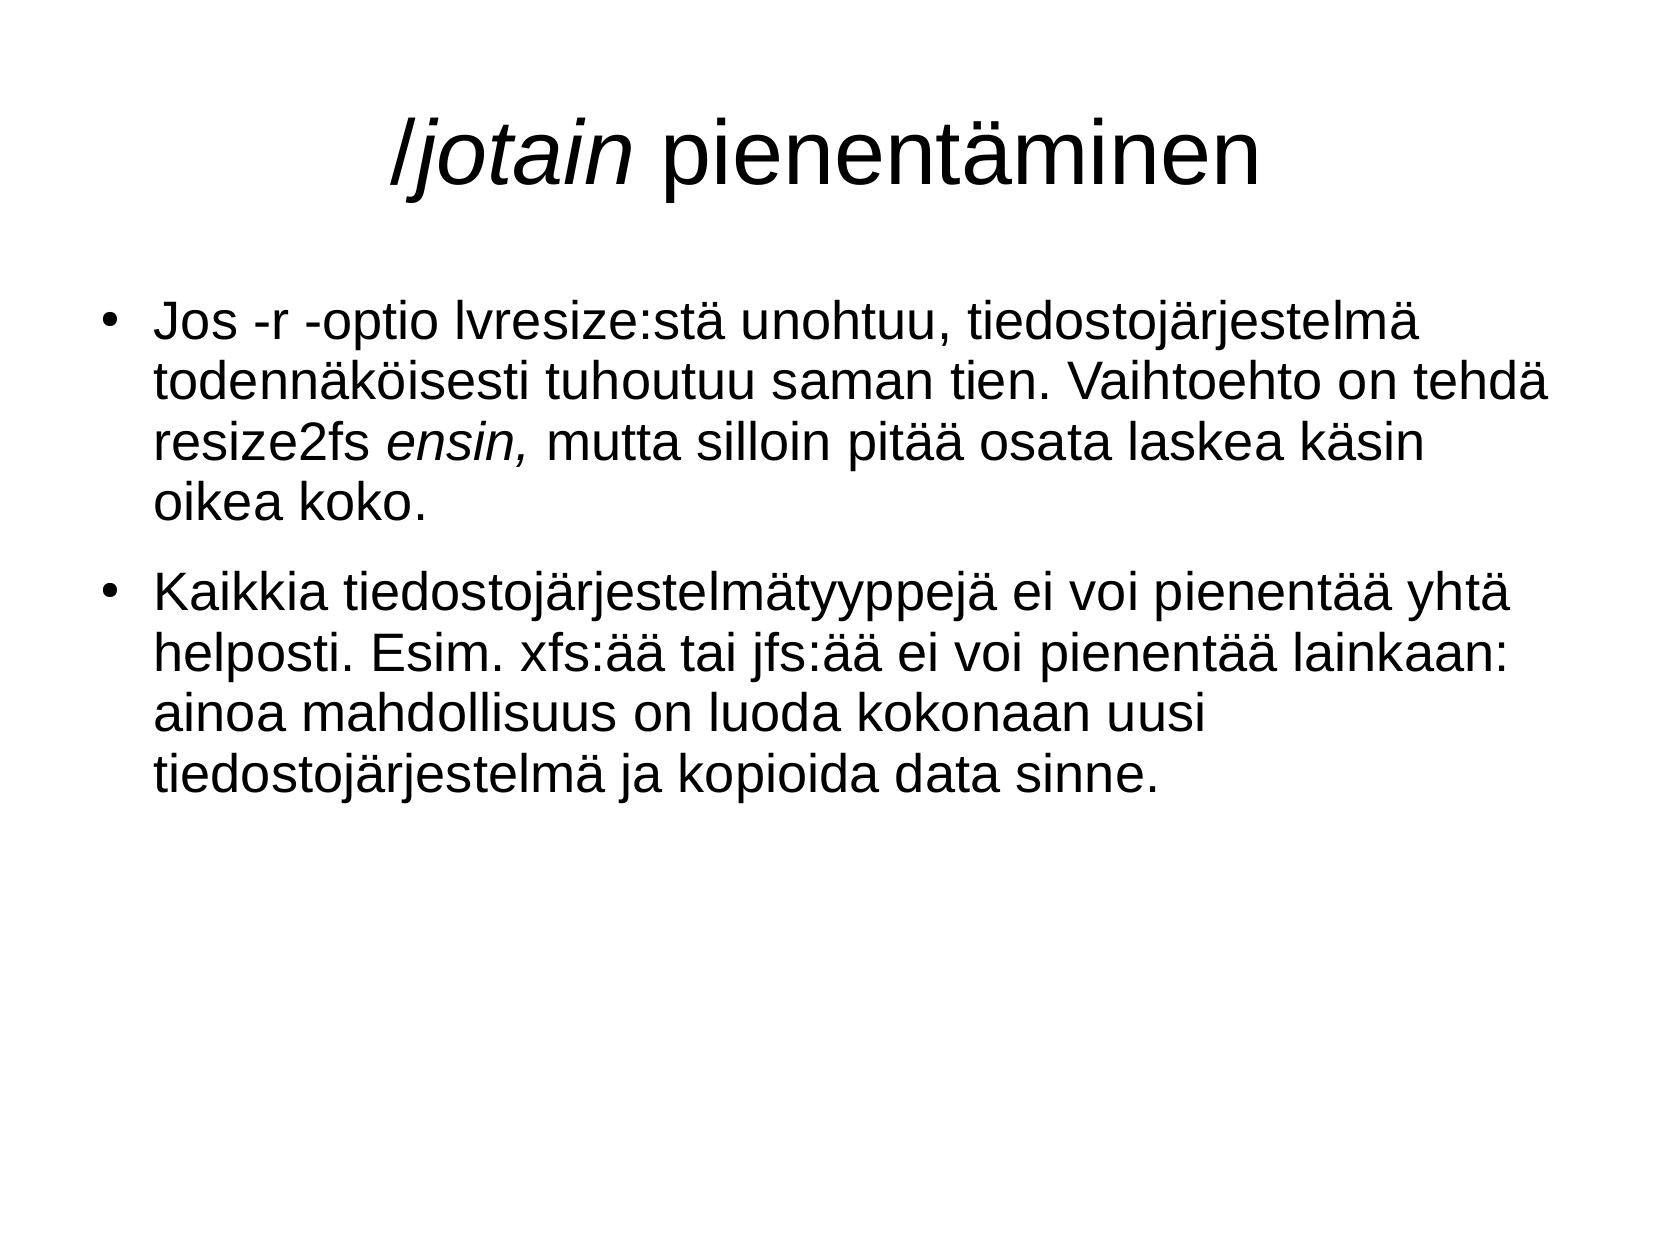

# /jotain pienentäminen
Jos -r -optio lvresize:stä unohtuu, tiedostojärjestelmä todennäköisesti tuhoutuu saman tien. Vaihtoehto on tehdä resize2fs ensin, mutta silloin pitää osata laskea käsin oikea koko.
Kaikkia tiedostojärjestelmätyyppejä ei voi pienentää yhtä helposti. Esim. xfs:ää tai jfs:ää ei voi pienentää lainkaan: ainoa mahdollisuus on luoda kokonaan uusi tiedostojärjestelmä ja kopioida data sinne.